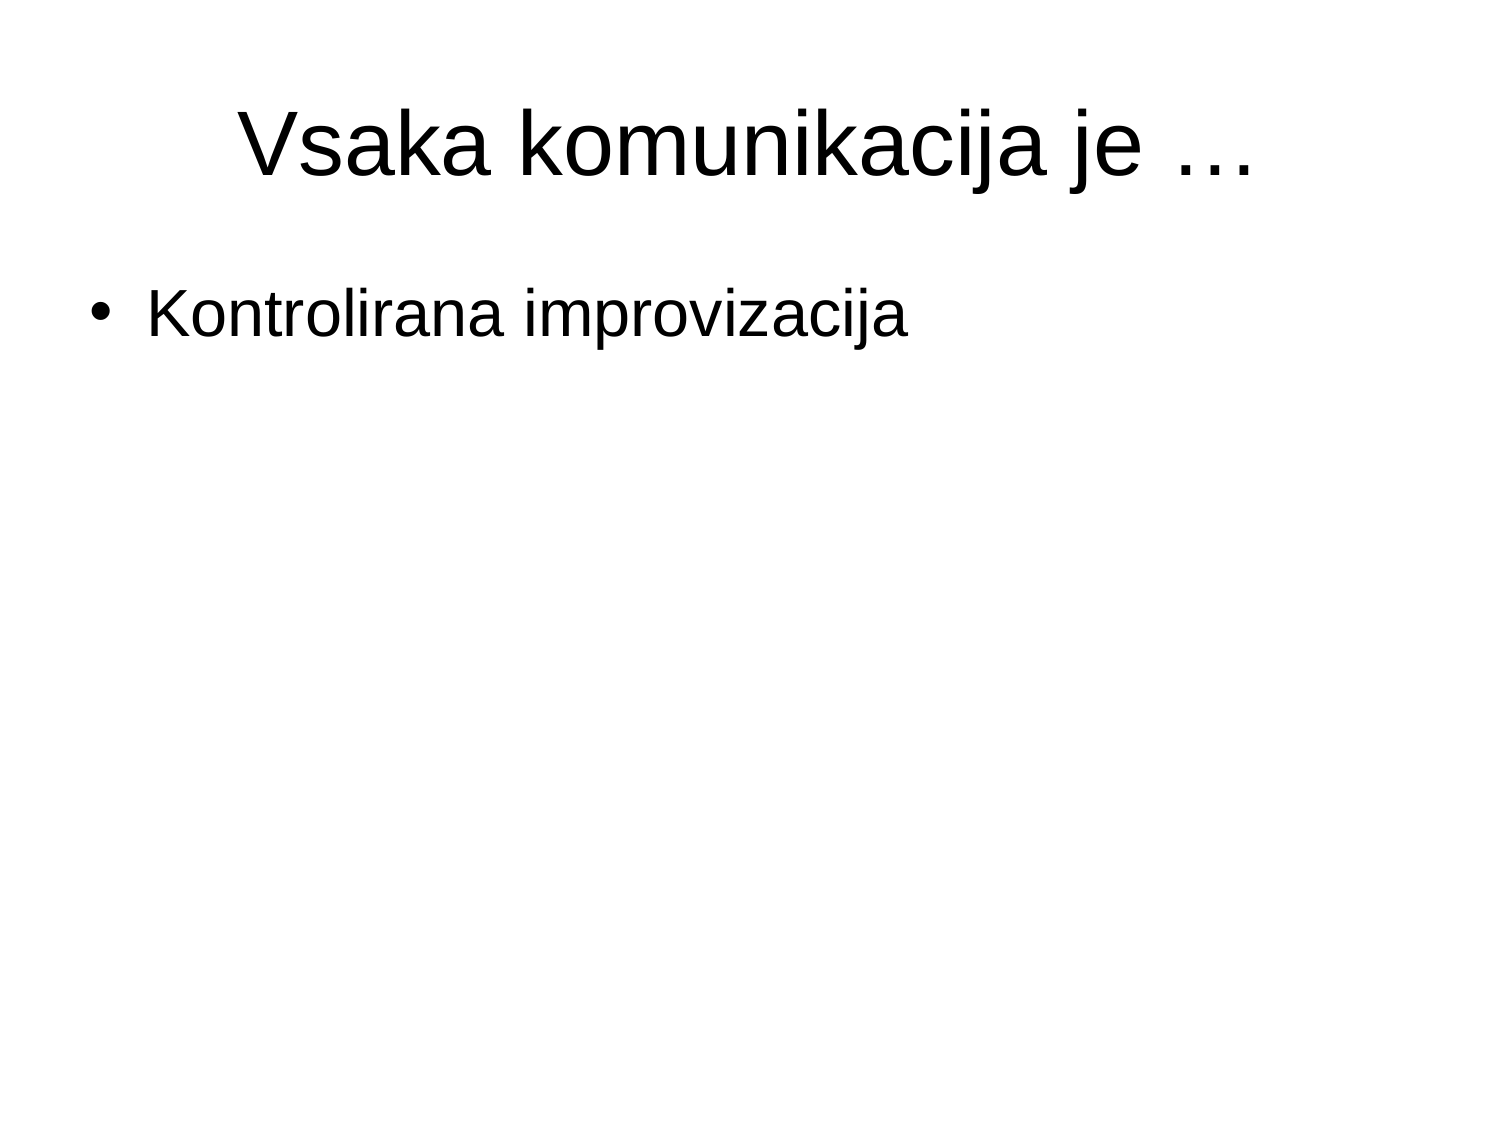

# Vsaka komunikacija je …
Kontrolirana improvizacija